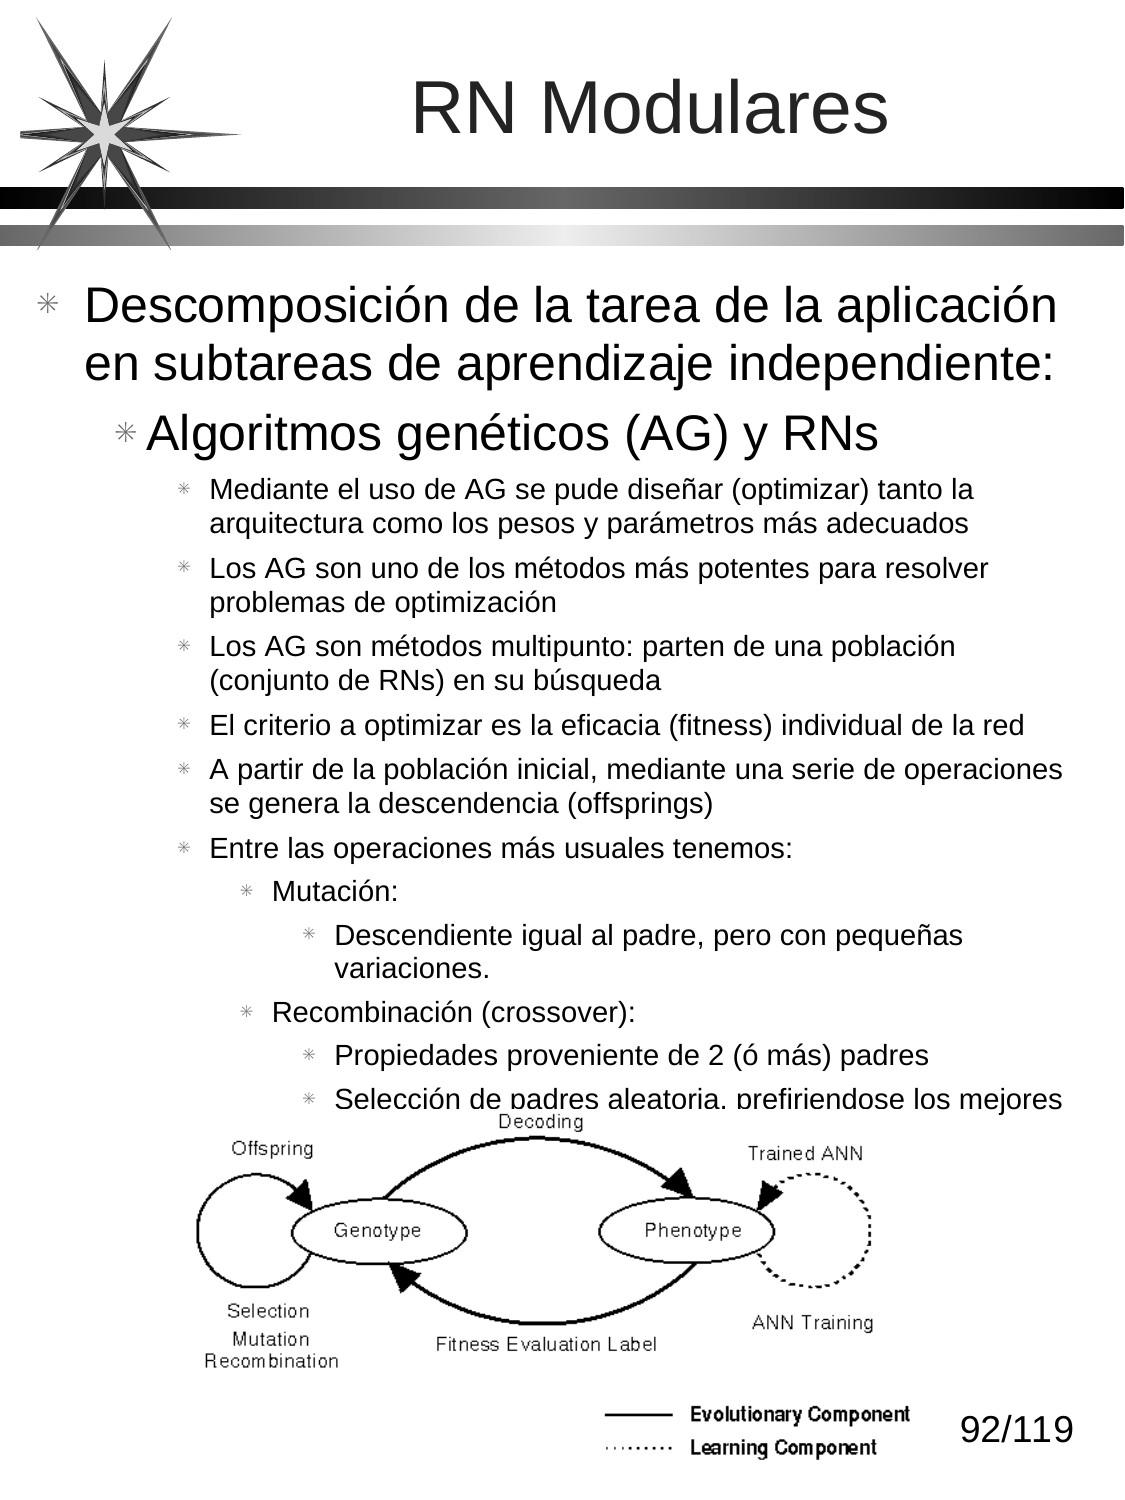

# RN Modulares
Descomposición de la tarea de la aplicación en subtareas de aprendizaje independiente:
Algoritmos genéticos (AG) y RNs
Mediante el uso de AG se pude diseñar (optimizar) tanto la arquitectura como los pesos y parámetros más adecuados
Los AG son uno de los métodos más potentes para resolver problemas de optimización
Los AG son métodos multipunto: parten de una población (conjunto de RNs) en su búsqueda
El criterio a optimizar es la eficacia (fitness) individual de la red
A partir de la población inicial, mediante una serie de operaciones se genera la descendencia (offsprings)
Entre las operaciones más usuales tenemos:
Mutación:
Descendiente igual al padre, pero con pequeñas variaciones.
Recombinación (crossover):
Propiedades proveniente de 2 (ó más) padres
Selección de padres aleatoria, prefiriendose los mejores